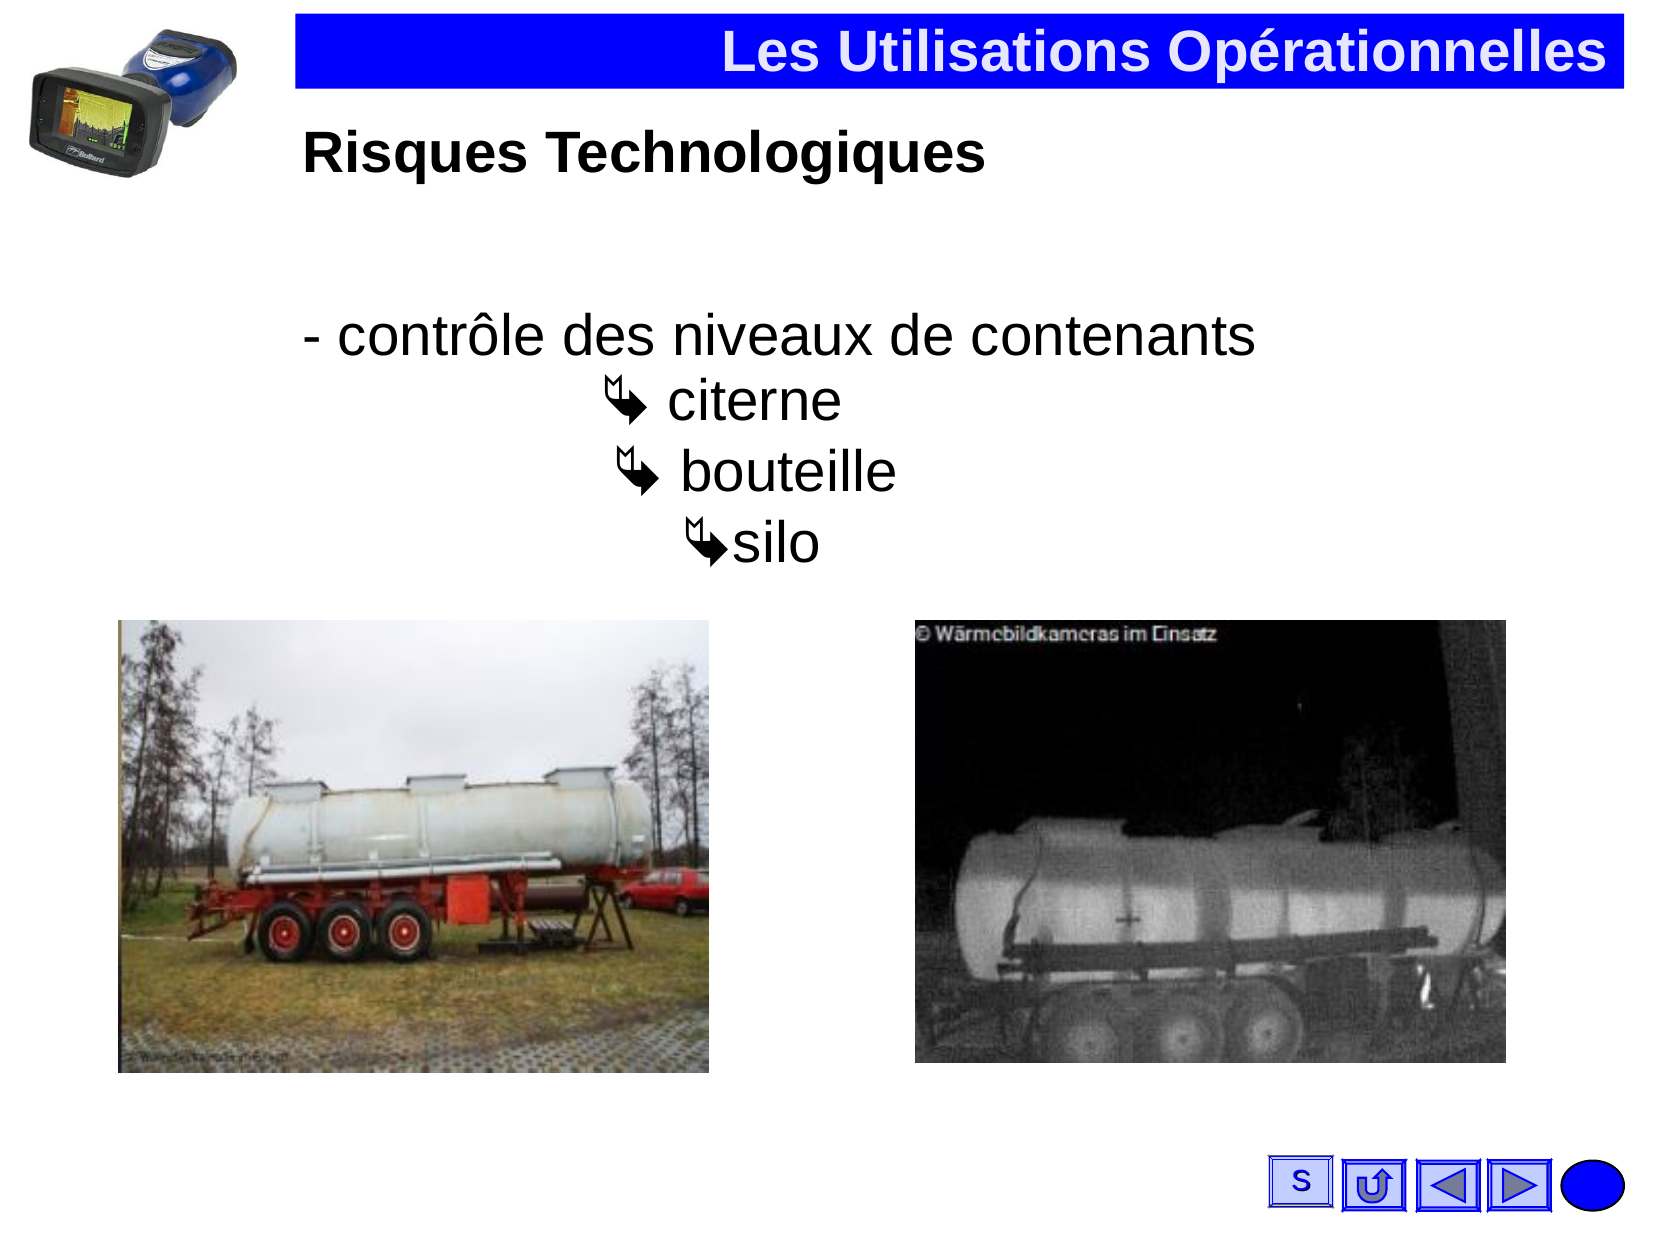

Les Utilisations Opérationnelles
Risques Technologiques
# - contrôle des niveaux de contenants
 citerne
  bouteille
 silo